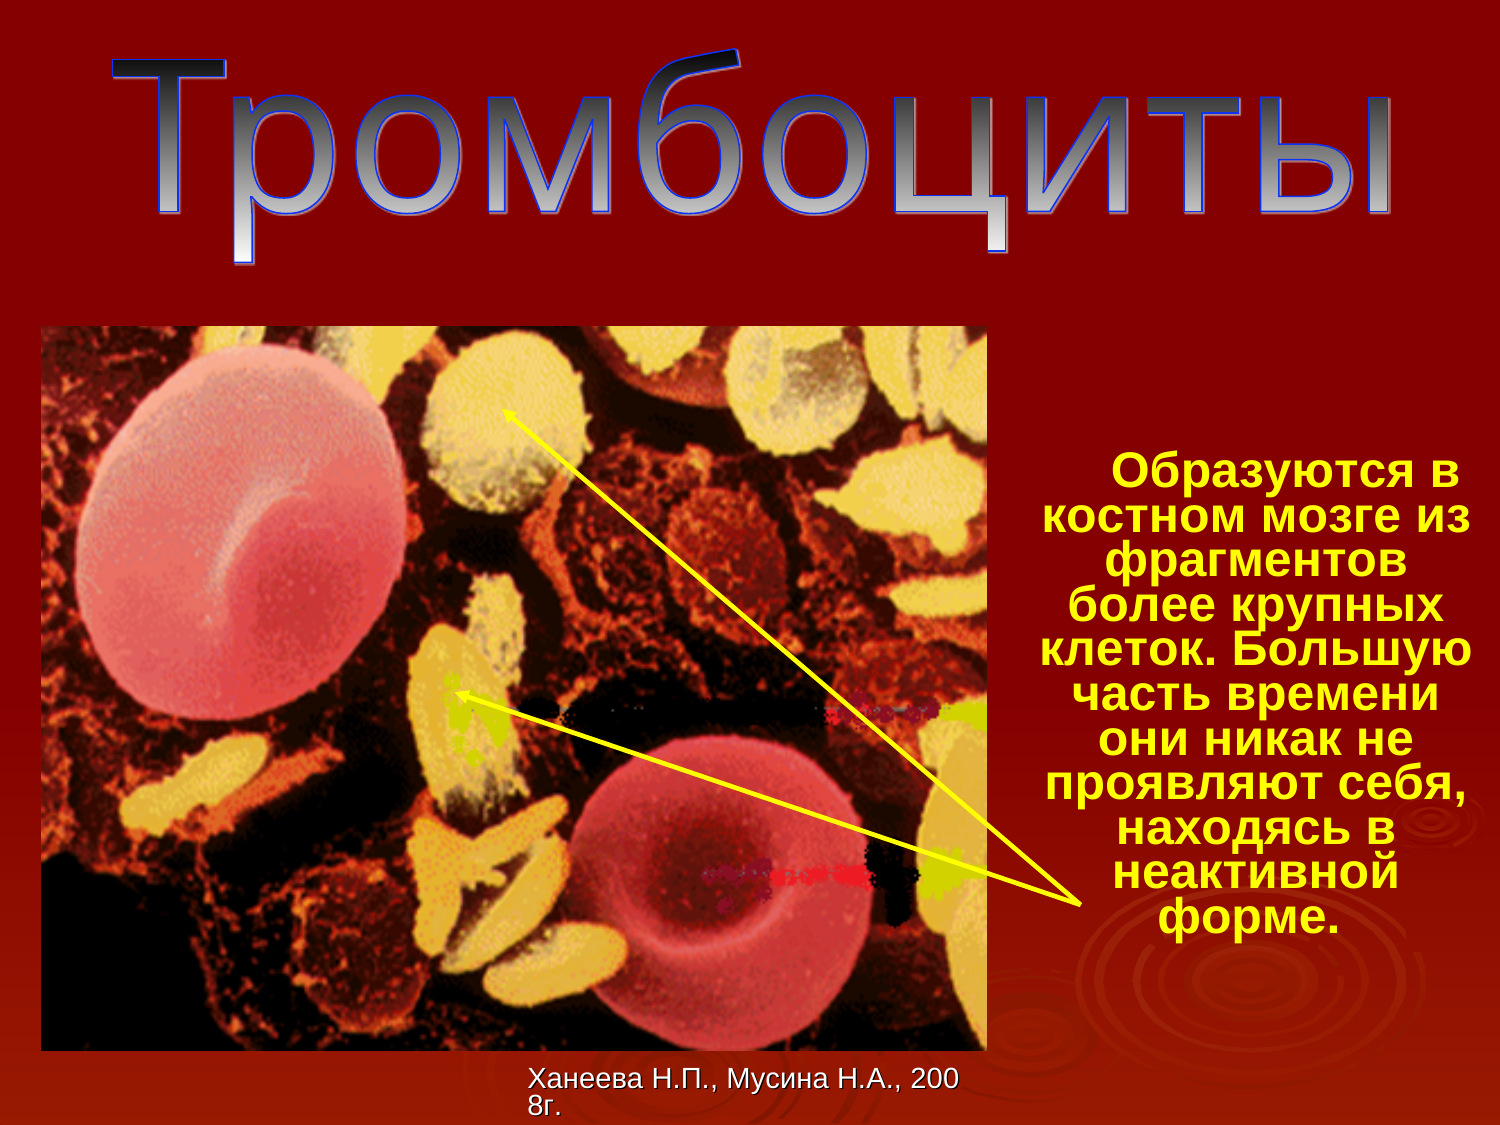

Тромбоциты
# Образуются в костном мозге из фрагментов более крупных клеток. Большую часть времени они никак не проявляют себя, находясь в неактивной форме.
Ханеева Н.П., Мусина Н.А., 2008г.